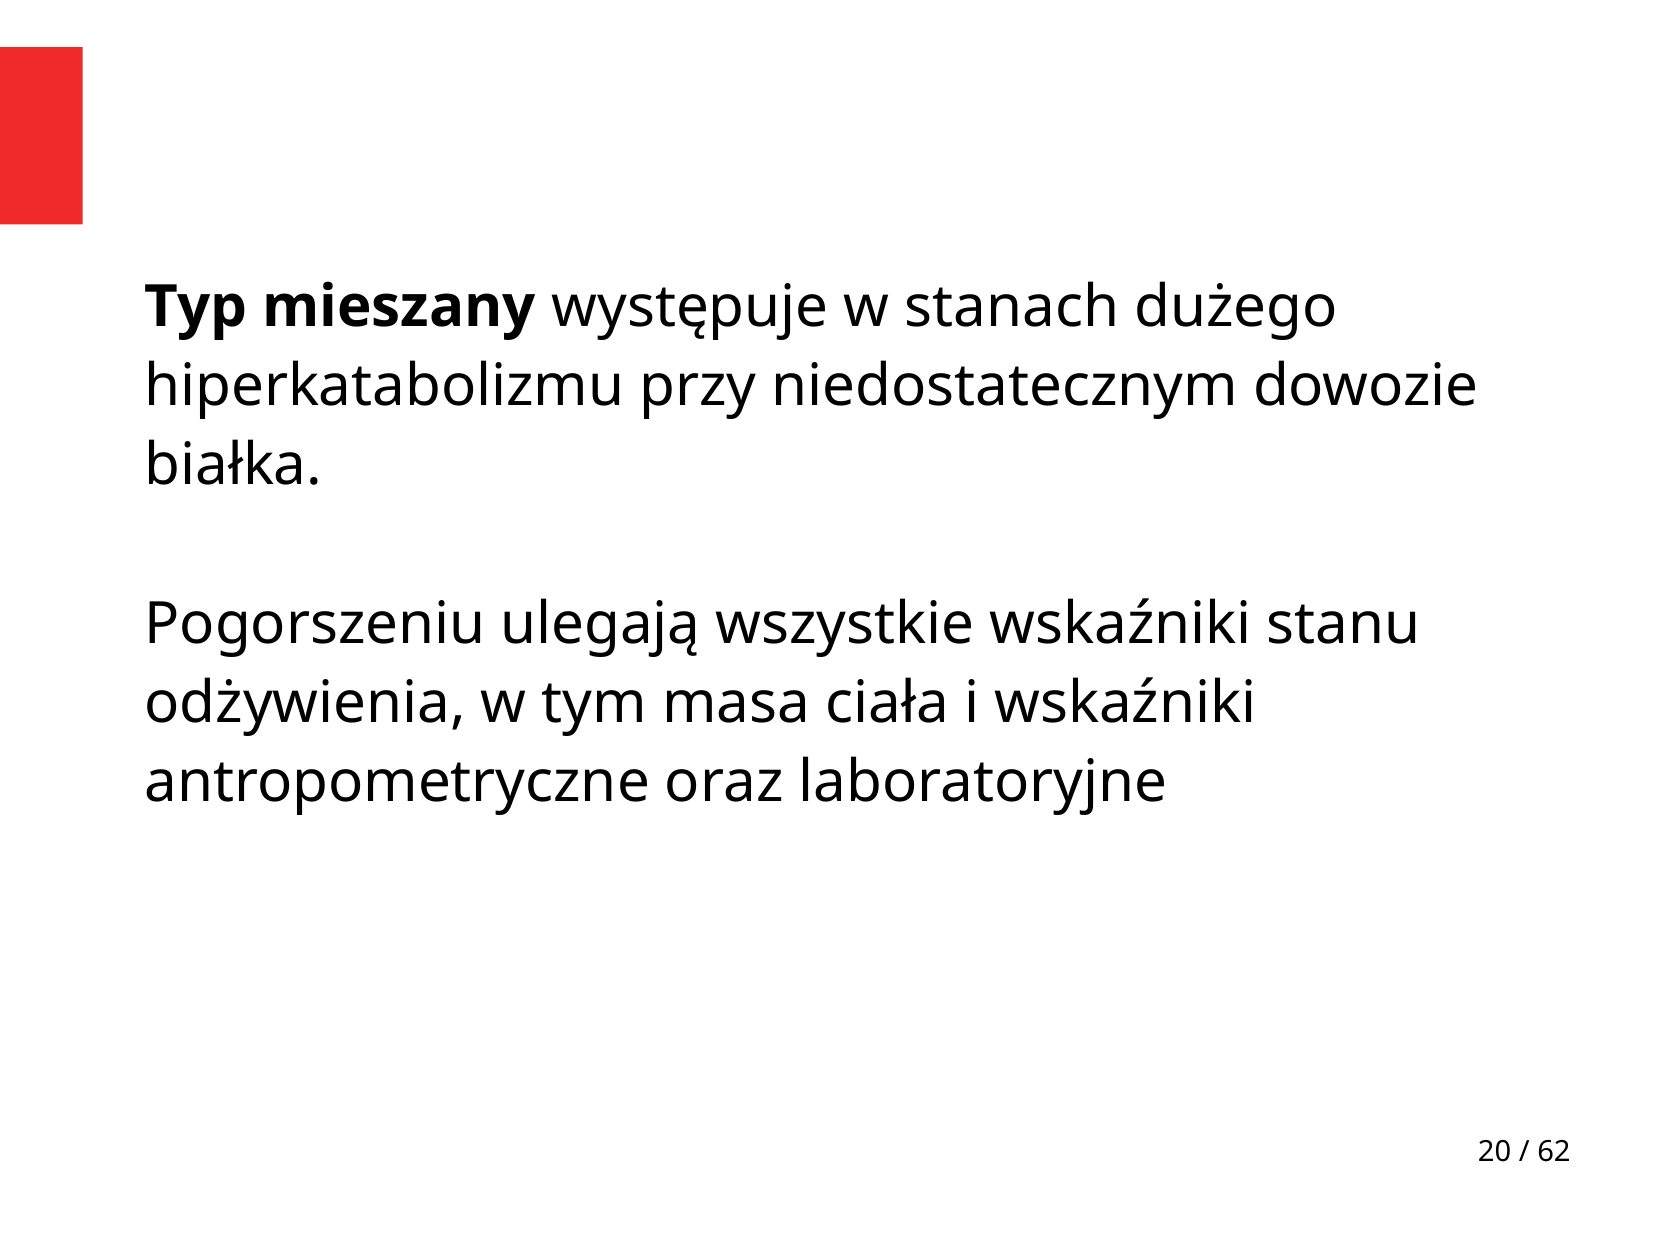

Typ mieszany występuje w stanach dużego hiperkatabolizmu przy niedostatecznym dowozie białka.
Pogorszeniu ulegają wszystkie wskaźniki stanu odżywienia, w tym masa ciała i wskaźniki antropometryczne oraz laboratoryjne
20